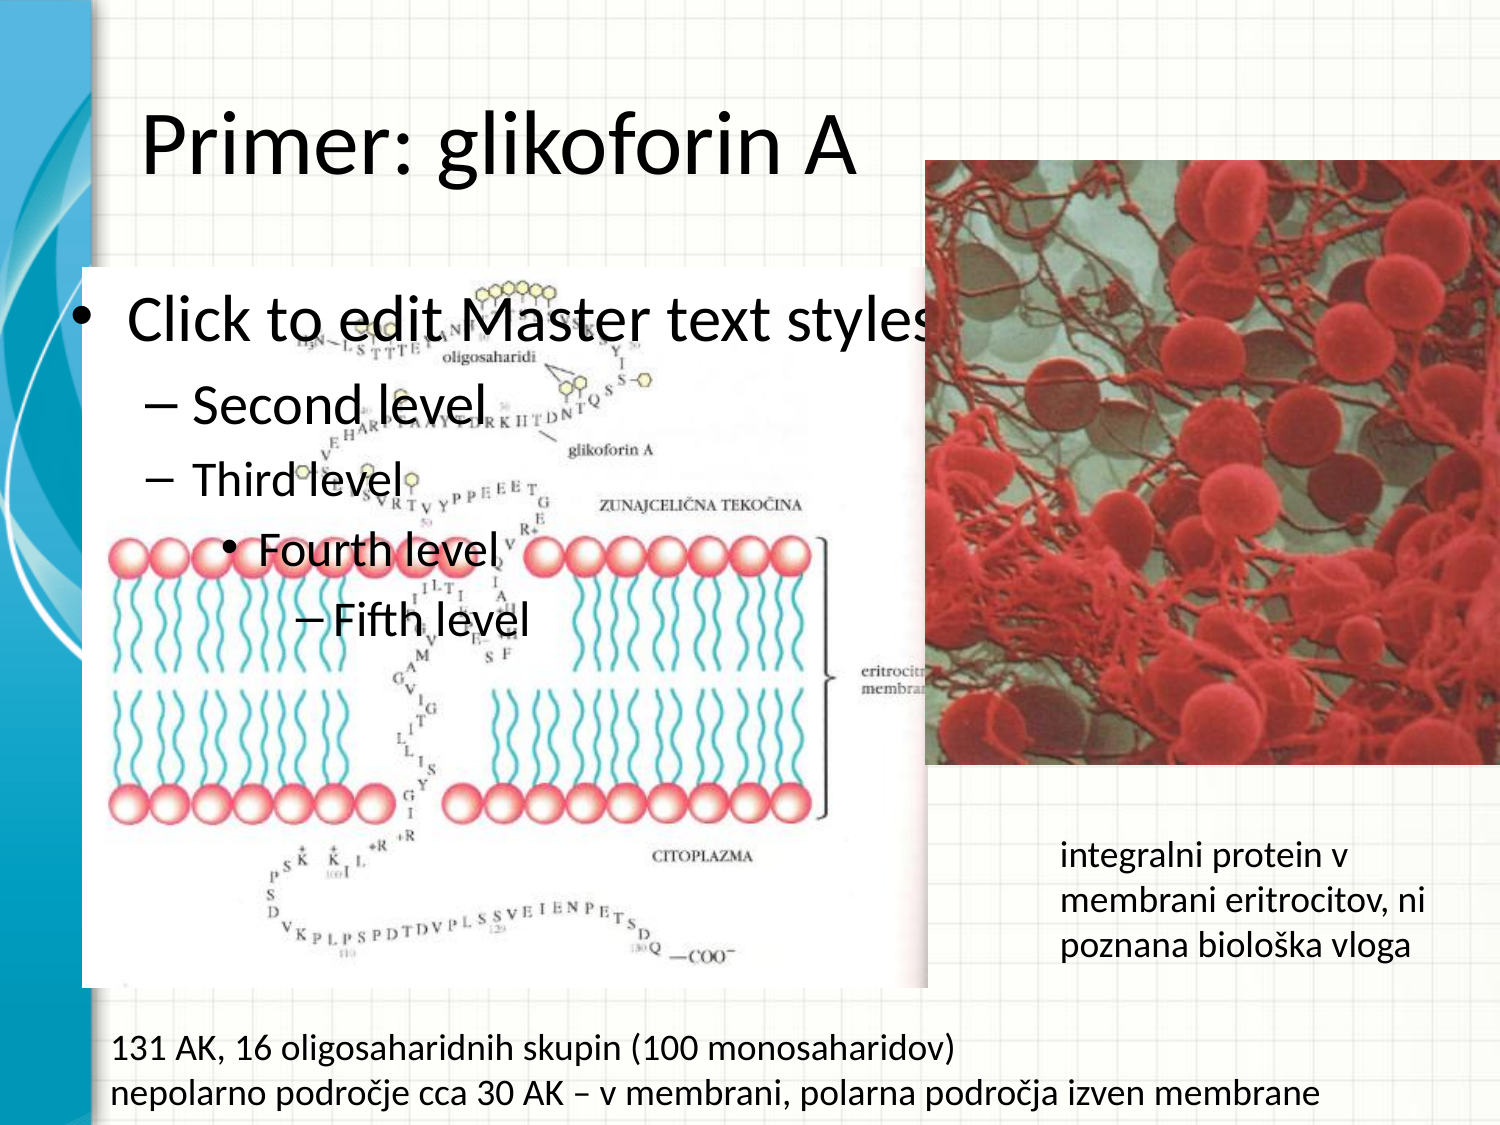

# Primer: glikoforin A
Click to edit Master text styles
Second level
Third level
Fourth level
Fifth level
integralni protein v membrani eritrocitov, ni poznana biološka vloga
131 AK, 16 oligosaharidnih skupin (100 monosaharidov)
nepolarno področje cca 30 AK – v membrani, polarna področja izven membrane